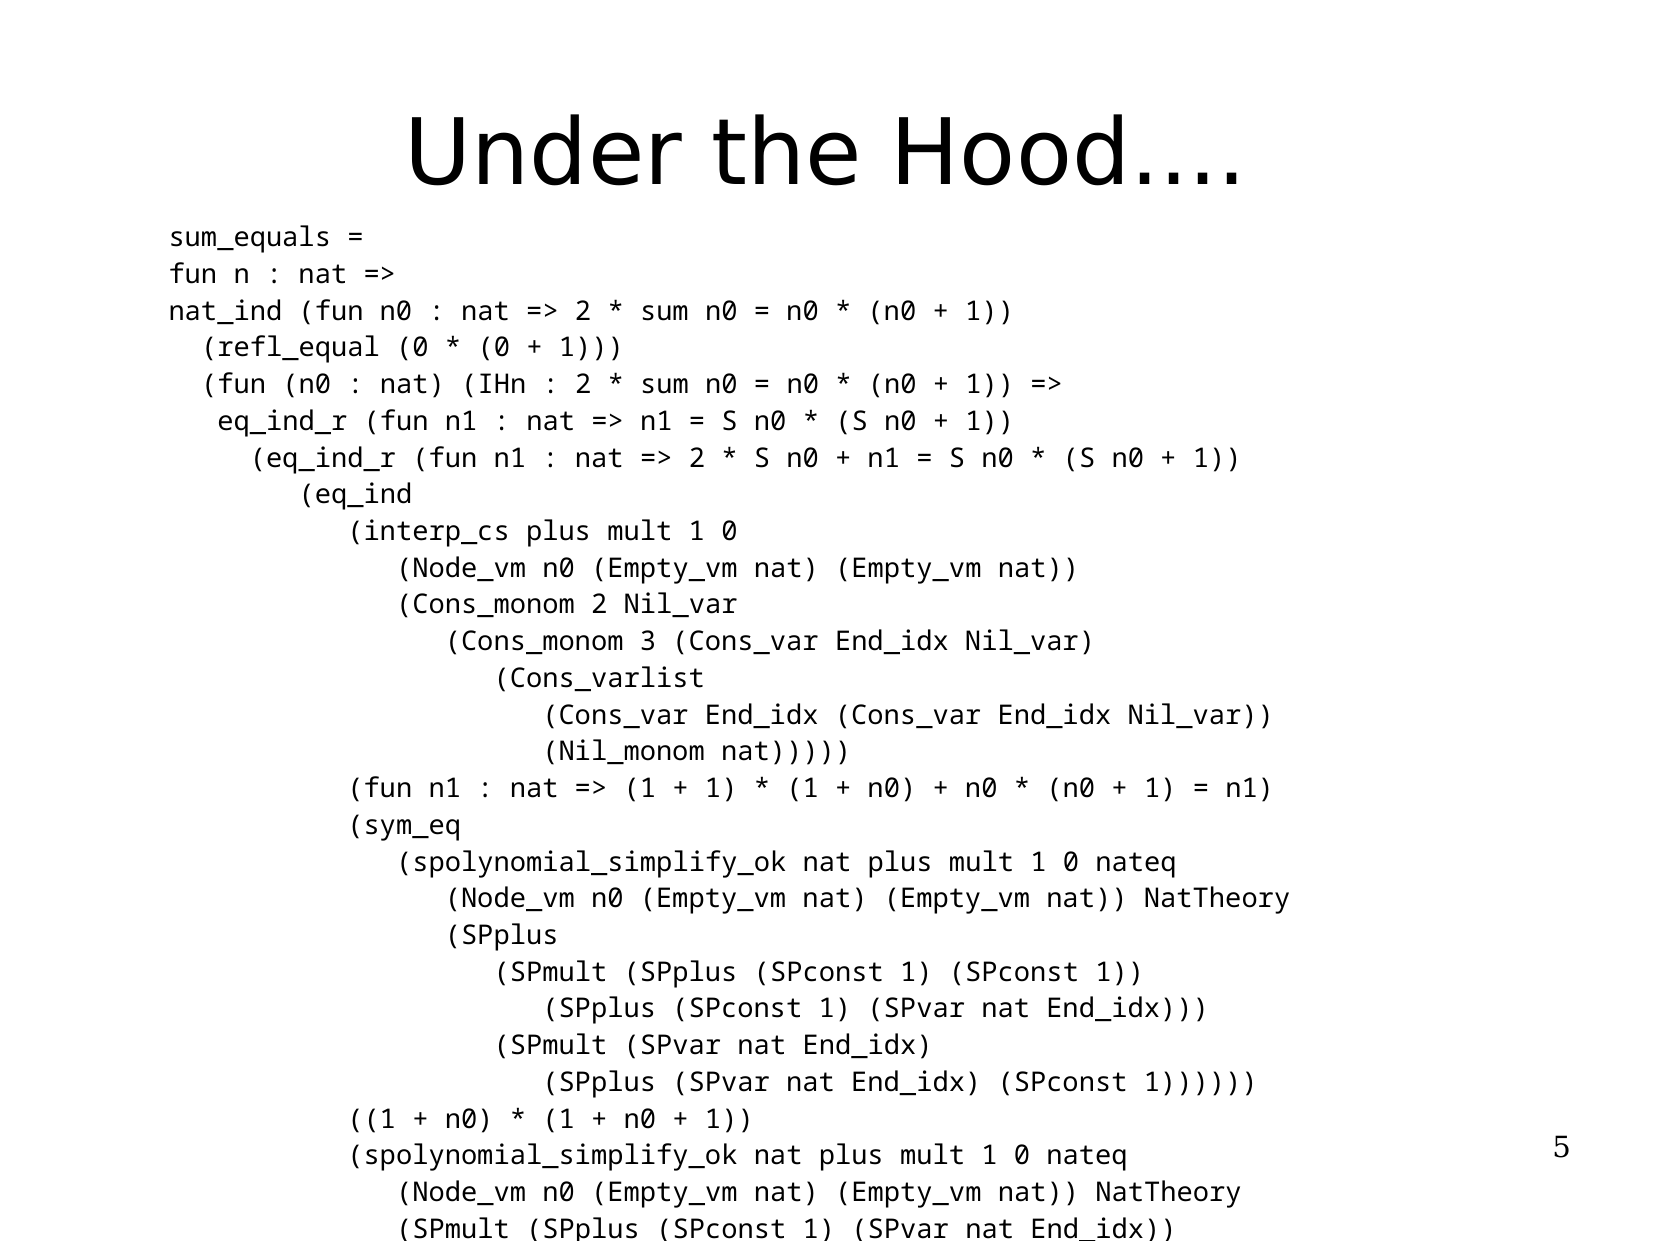

# Under the Hood....
sum_equals =
fun n : nat =>
nat_ind (fun n0 : nat => 2 * sum n0 = n0 * (n0 + 1))
 (refl_equal (0 * (0 + 1)))
 (fun (n0 : nat) (IHn : 2 * sum n0 = n0 * (n0 + 1)) =>
 eq_ind_r (fun n1 : nat => n1 = S n0 * (S n0 + 1))
 (eq_ind_r (fun n1 : nat => 2 * S n0 + n1 = S n0 * (S n0 + 1))
 (eq_ind
 (interp_cs plus mult 1 0
 (Node_vm n0 (Empty_vm nat) (Empty_vm nat))
 (Cons_monom 2 Nil_var
 (Cons_monom 3 (Cons_var End_idx Nil_var)
 (Cons_varlist
 (Cons_var End_idx (Cons_var End_idx Nil_var))
 (Nil_monom nat)))))
 (fun n1 : nat => (1 + 1) * (1 + n0) + n0 * (n0 + 1) = n1)
 (sym_eq
 (spolynomial_simplify_ok nat plus mult 1 0 nateq
 (Node_vm n0 (Empty_vm nat) (Empty_vm nat)) NatTheory
 (SPplus
 (SPmult (SPplus (SPconst 1) (SPconst 1))
 (SPplus (SPconst 1) (SPvar nat End_idx)))
 (SPmult (SPvar nat End_idx)
 (SPplus (SPvar nat End_idx) (SPconst 1))))))
 ((1 + n0) * (1 + n0 + 1))
 (spolynomial_simplify_ok nat plus mult 1 0 nateq
 (Node_vm n0 (Empty_vm nat) (Empty_vm nat)) NatTheory
 (SPmult (SPplus (SPconst 1) (SPvar nat End_idx))
 (SPplus (SPplus (SPconst 1) (SPvar nat End_idx)) (SPconst 1)))))
 IHn) (mult_plus_distr_l 2 (S n0) (sum n0))) n
5